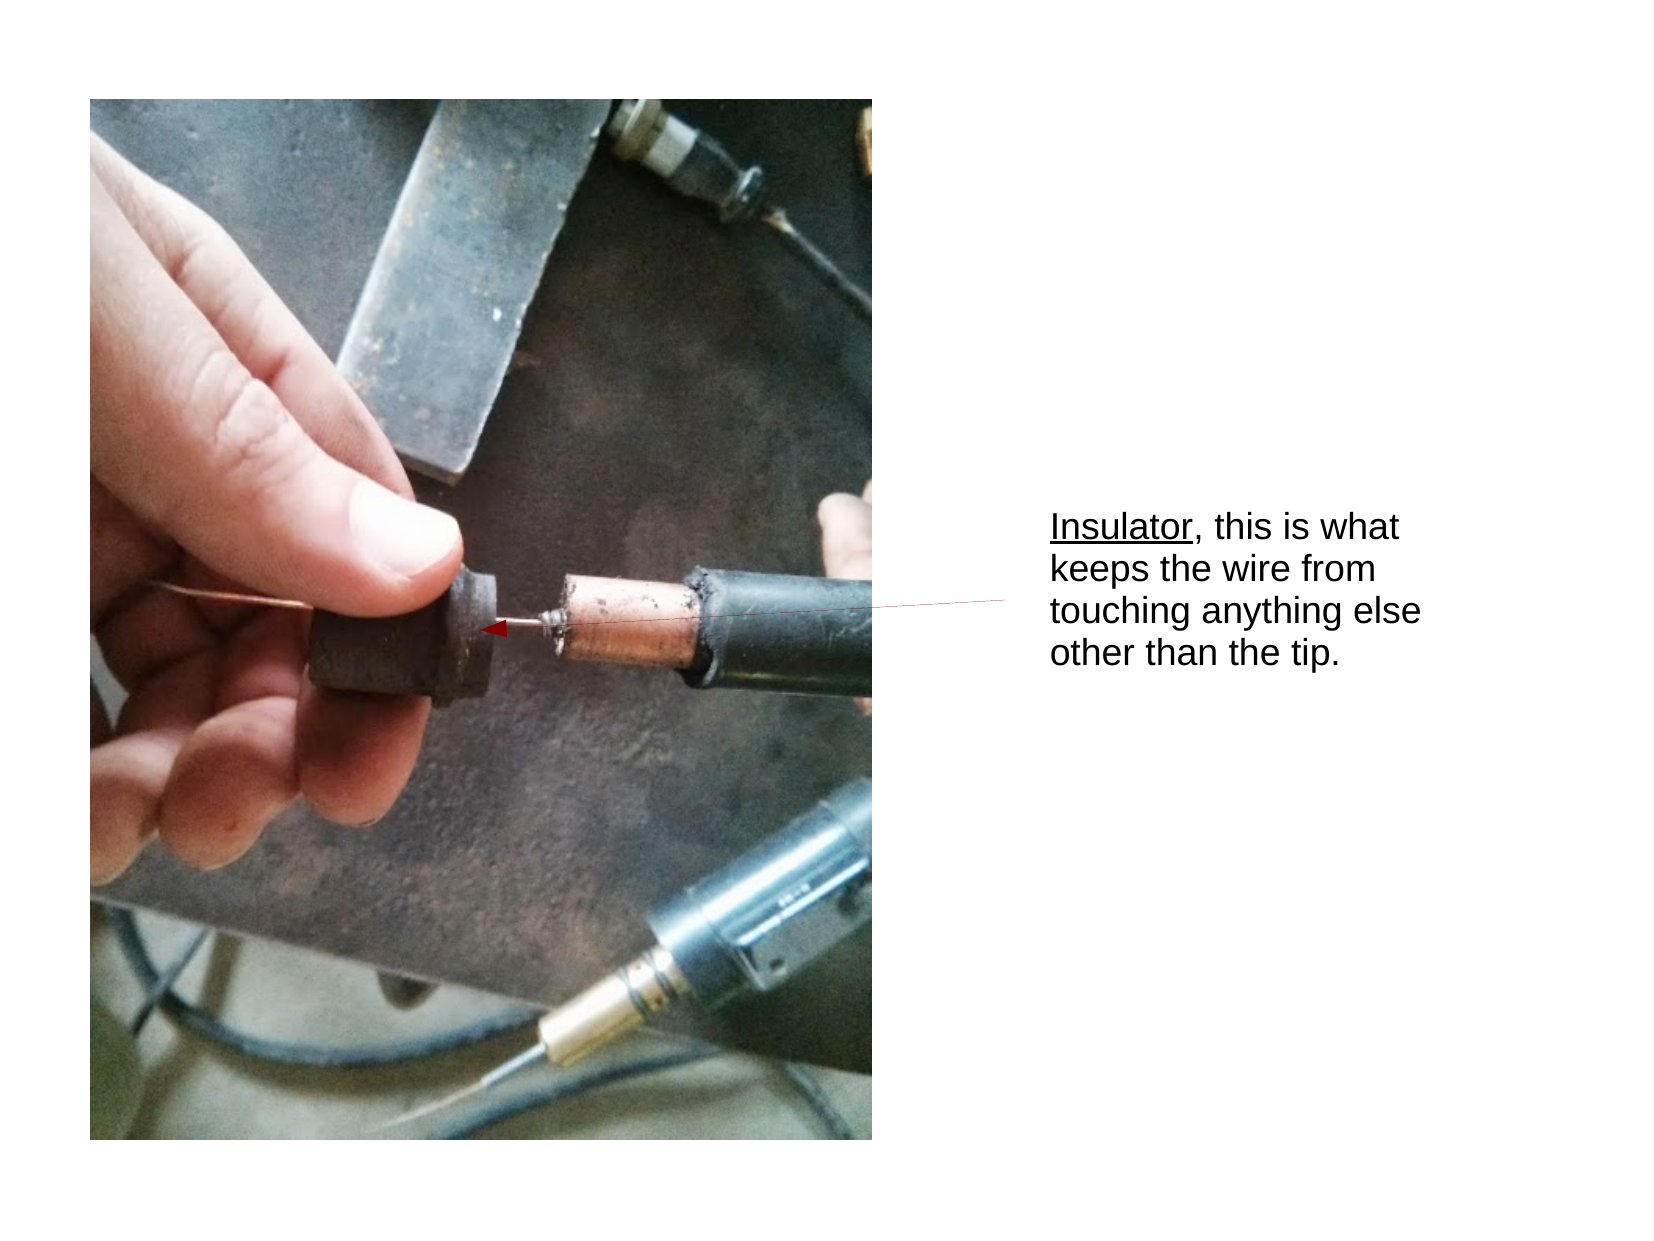

Insulator, this is what keeps the wire from touching anything else other than the tip.